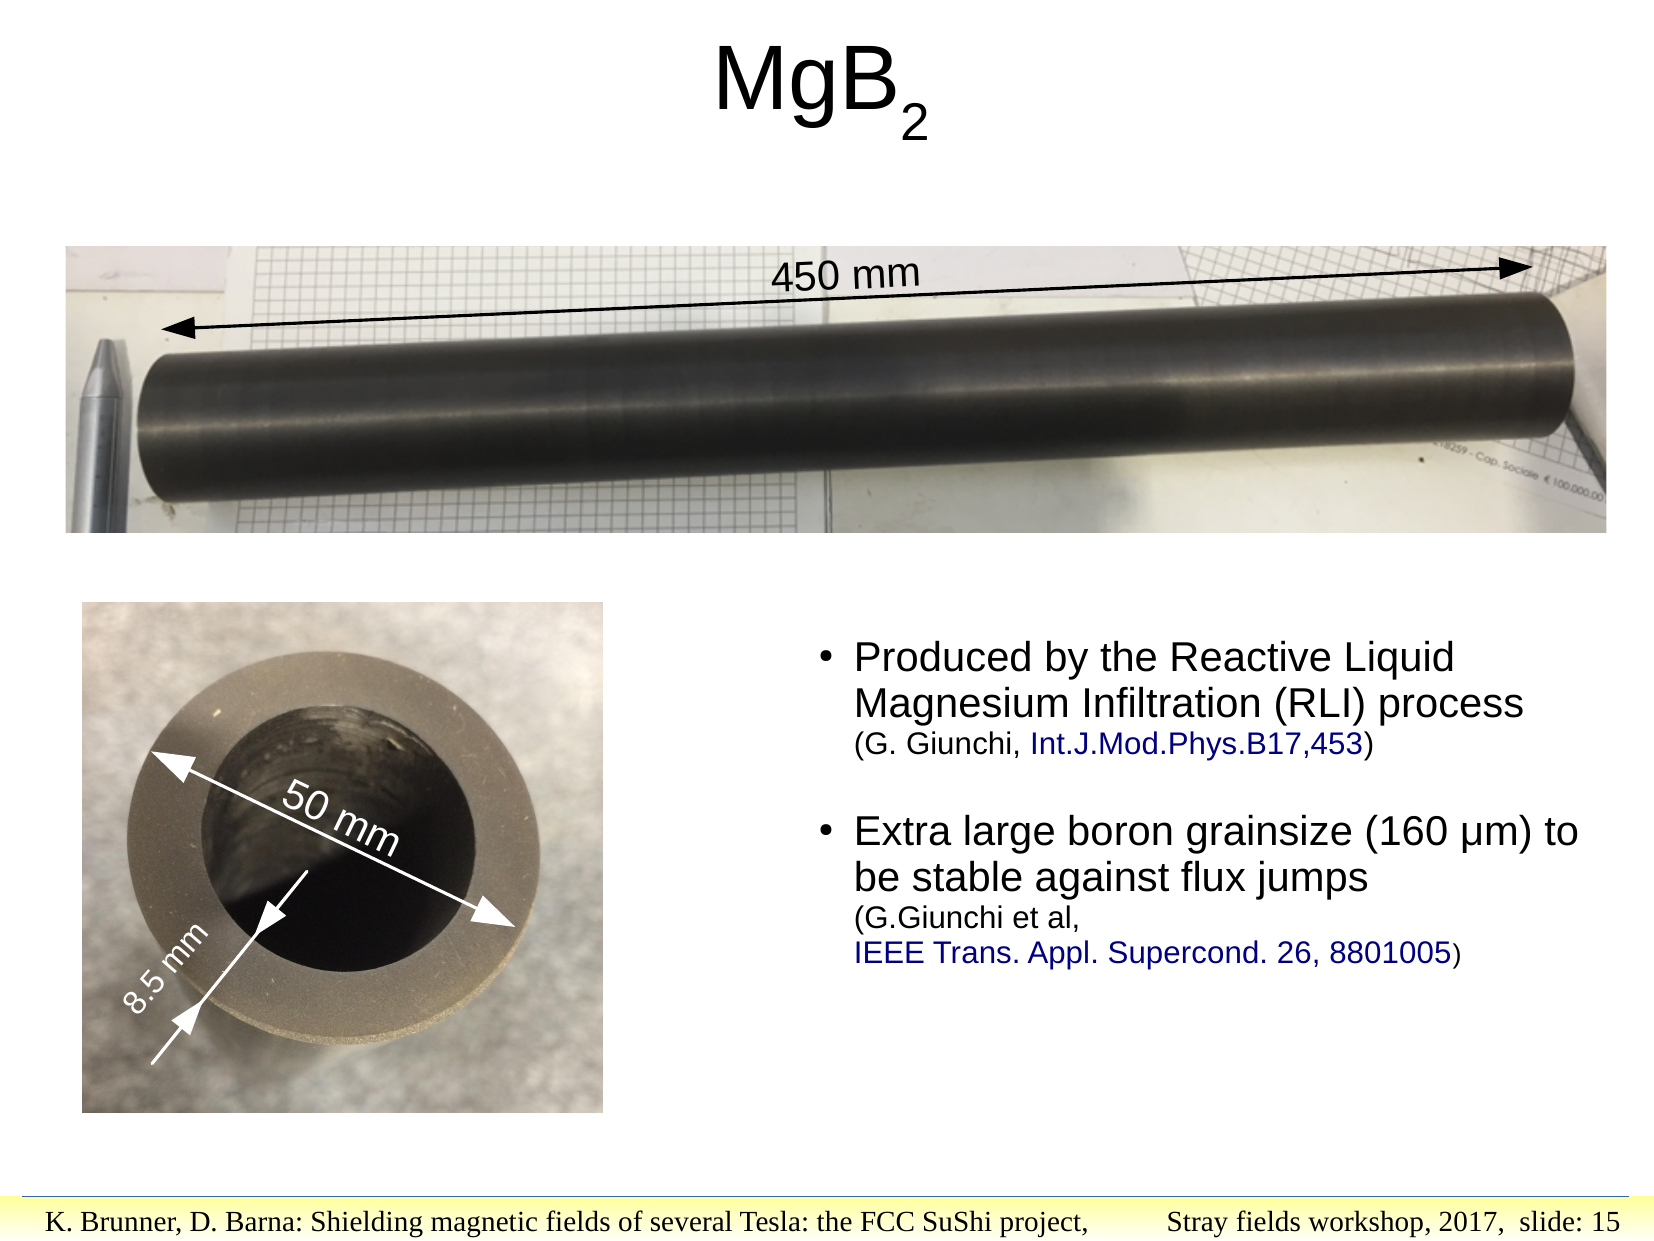

# MgB2
450 mm
50 mm
8.5 mm
Produced by the Reactive Liquid Magnesium Infiltration (RLI) process
(G. Giunchi, Int.J.Mod.Phys.B17,453)
Extra large boron grainsize (160 μm) to be stable against flux jumps
(G.Giunchi et al,IEEE Trans. Appl. Supercond. 26, 8801005)